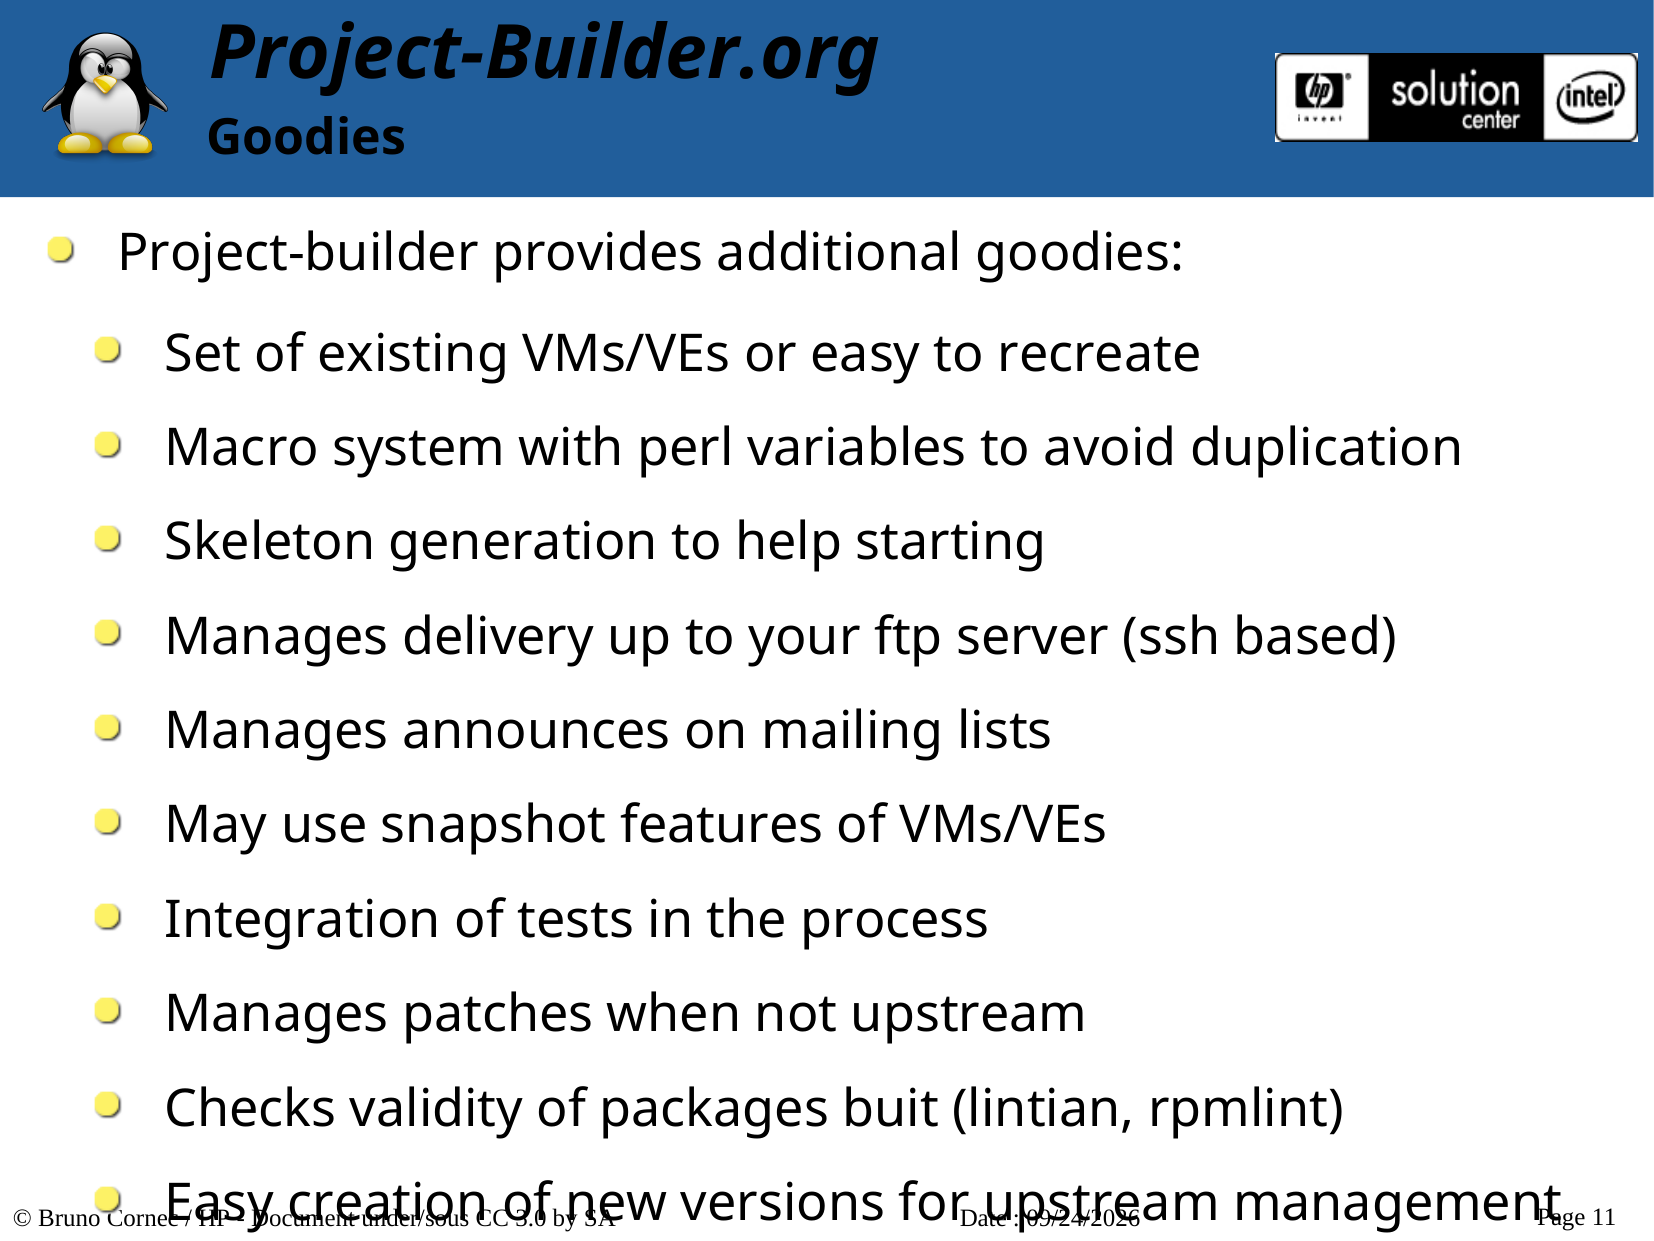

Goodies
# Project-builder provides additional goodies:
Set of existing VMs/VEs or easy to recreate
Macro system with perl variables to avoid duplication
Skeleton generation to help starting
Manages delivery up to your ftp server (ssh based)
Manages announces on mailing lists
May use snapshot features of VMs/VEs
Integration of tests in the process
Manages patches when not upstream
Checks validity of packages buit (lintian, rpmlint)
Easy creation of new versions for upstream management